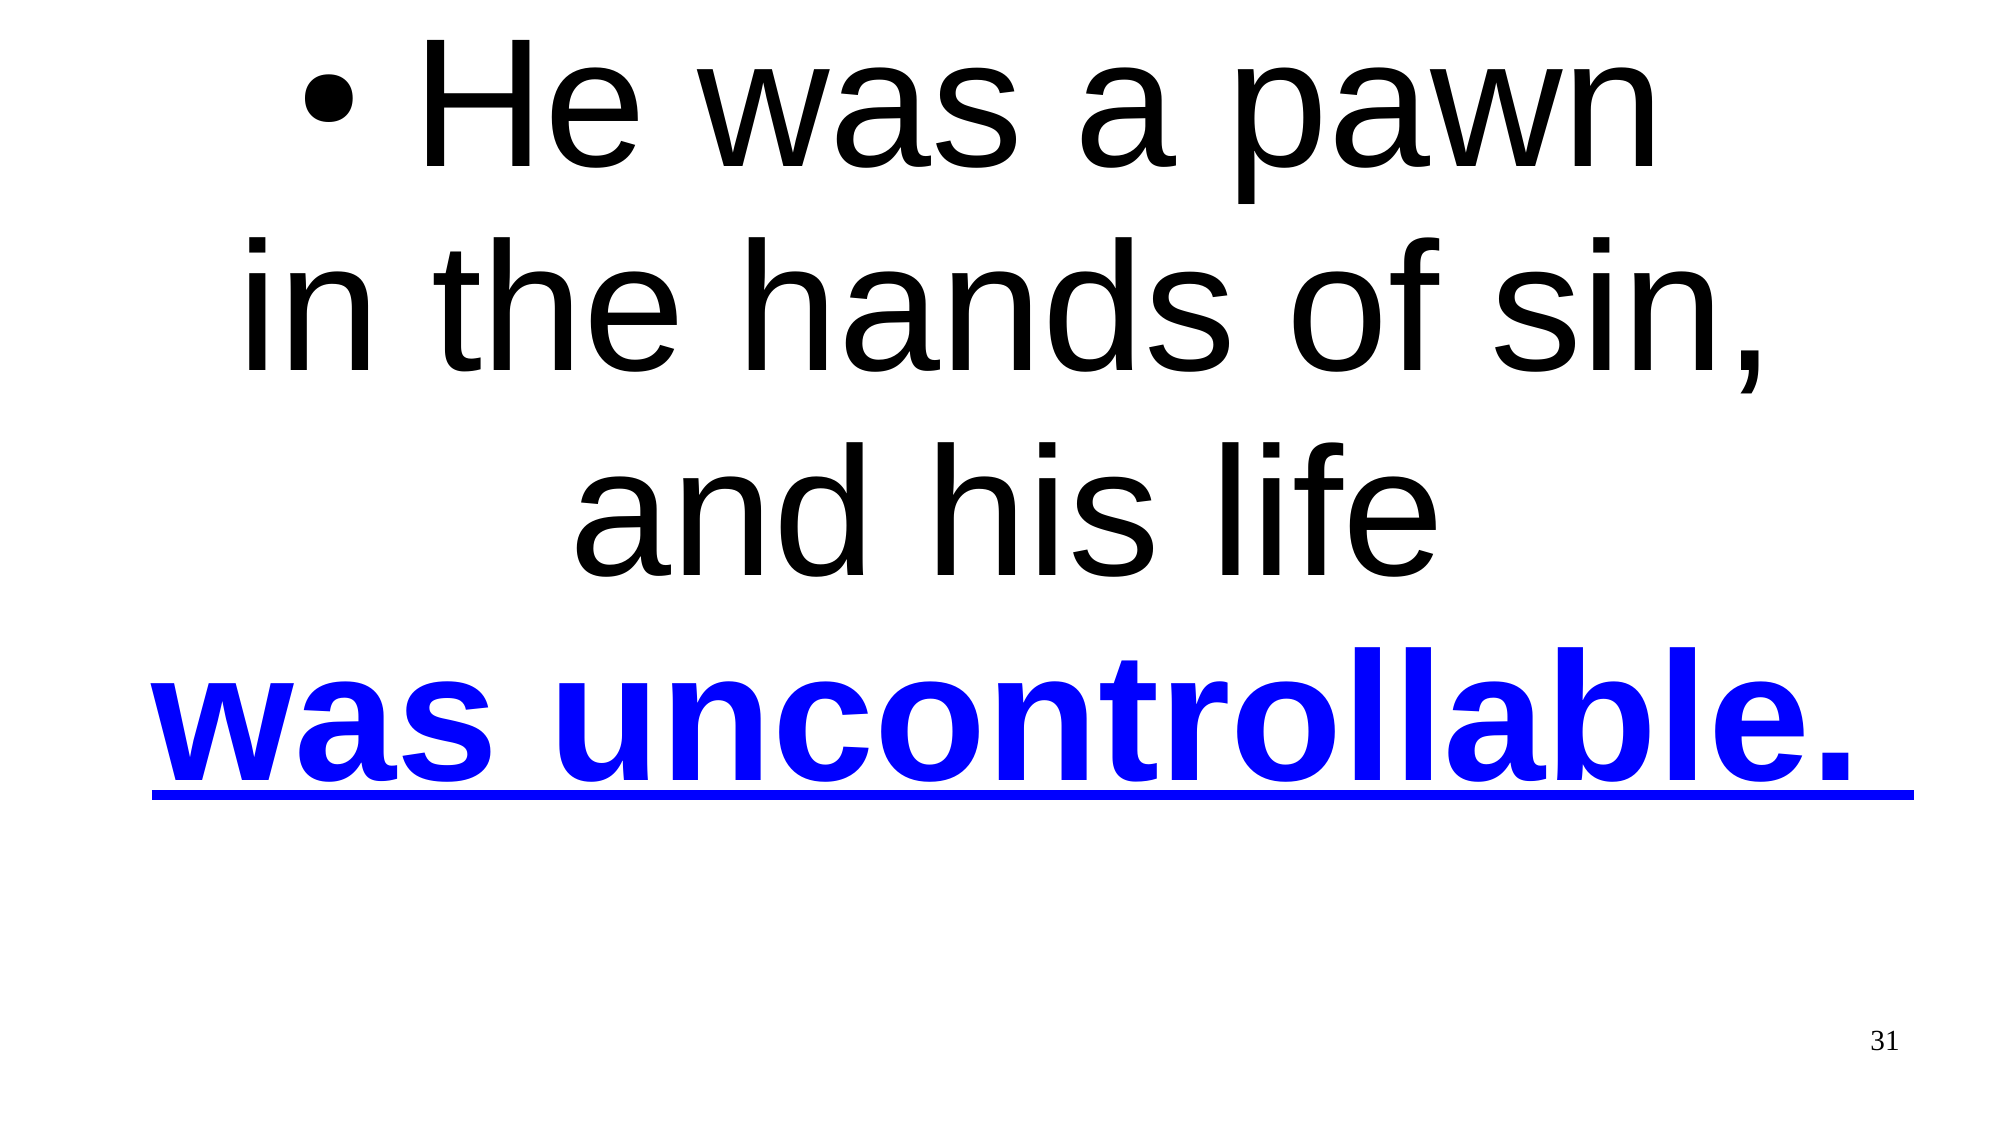

# He was a pawn in the hands of sin, and his life was uncontrollable.
31